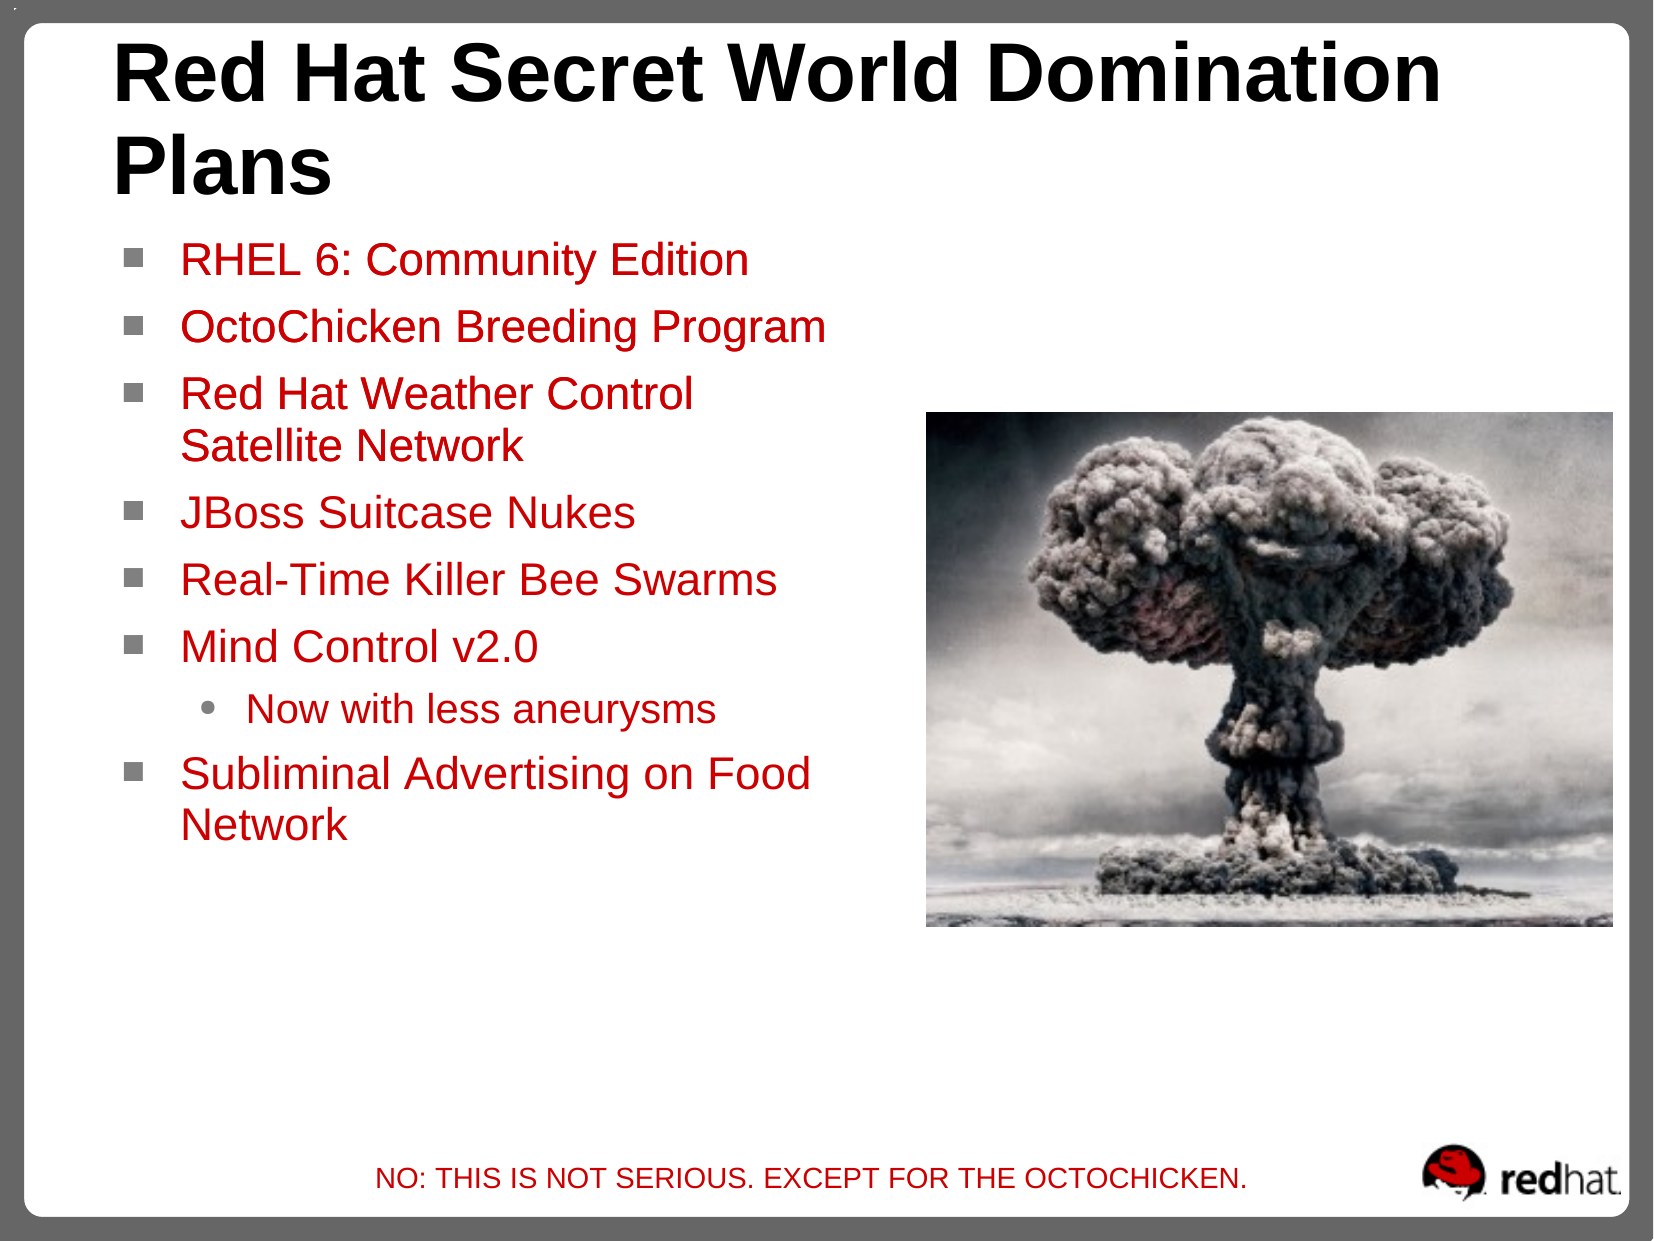

# Red Hat Secret World Domination Plans
RHEL 6: Community Edition
OctoChicken Breeding Program
Red Hat Weather Control Satellite Network
JBoss Suitcase Nukes
Real-Time Killer Bee Swarms
Mind Control v2.0
Now with less aneurysms
Subliminal Advertising on Food Network
RHEL 6: Community Edition
OctoChicken Breeding Program
Red Hat Weather Control Satellite Network
NO: THIS IS NOT SERIOUS. EXCEPT FOR THE OCTOCHICKEN.